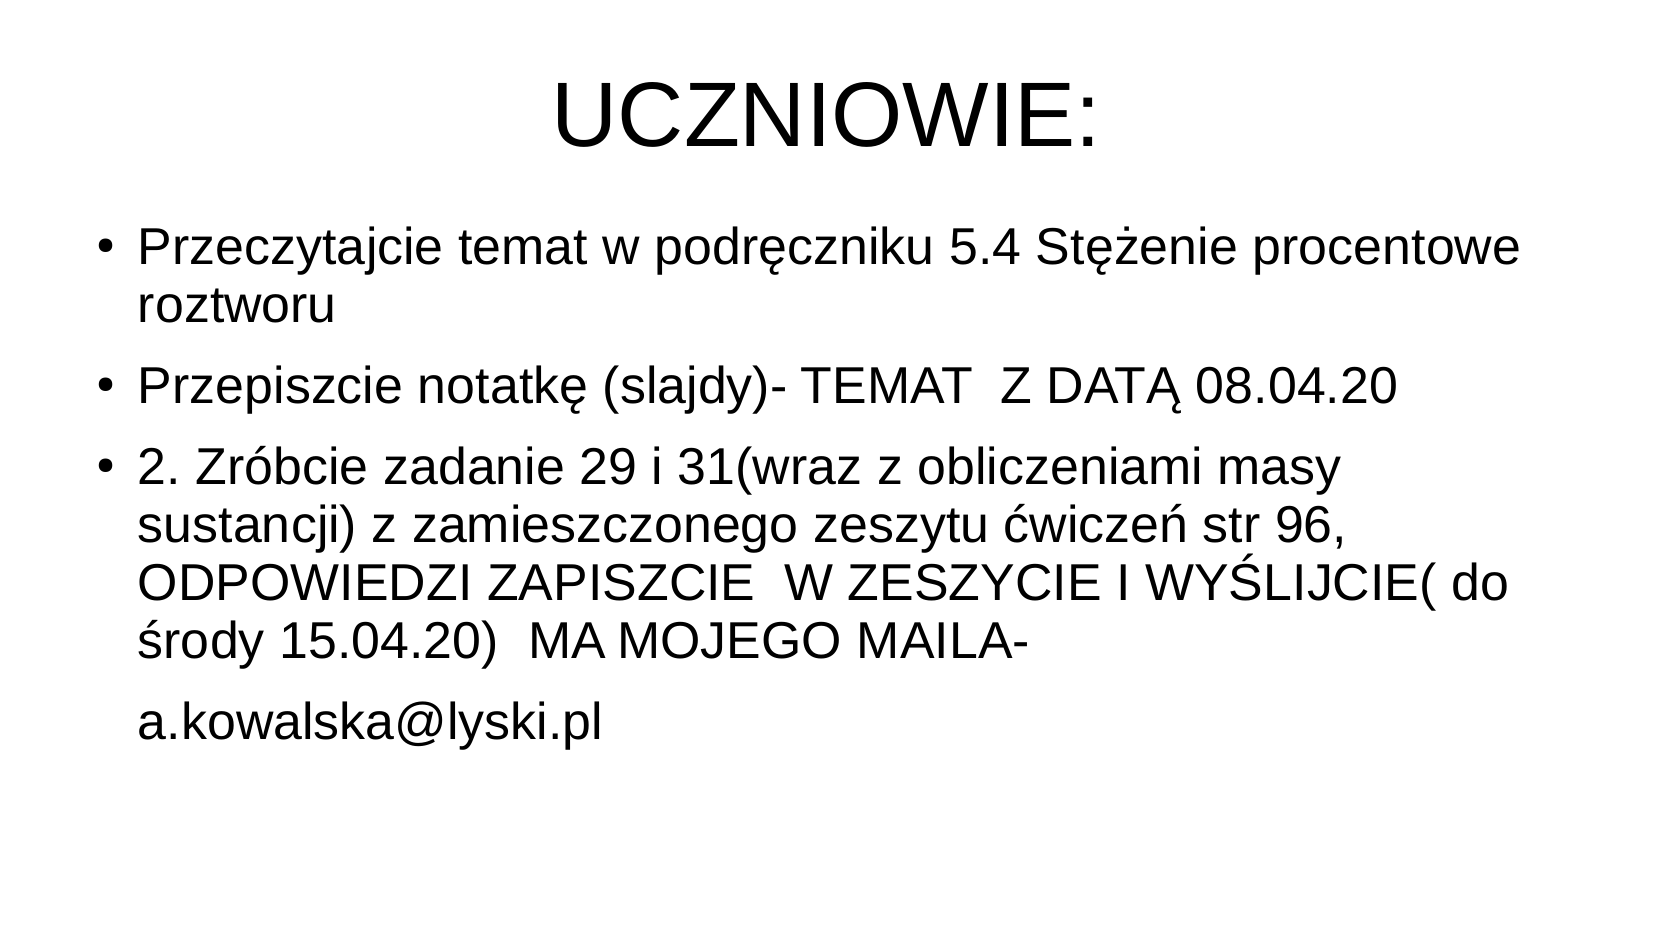

# UCZNIOWIE:
Przeczytajcie temat w podręczniku 5.4 Stężenie procentowe roztworu
Przepiszcie notatkę (slajdy)- TEMAT Z DATĄ 08.04.20
2. Zróbcie zadanie 29 i 31(wraz z obliczeniami masy sustancji) z zamieszczonego zeszytu ćwiczeń str 96, ODPOWIEDZI ZAPISZCIE W ZESZYCIE I WYŚLIJCIE( do środy 15.04.20) MA MOJEGO MAILA-
a.kowalska@lyski.pl